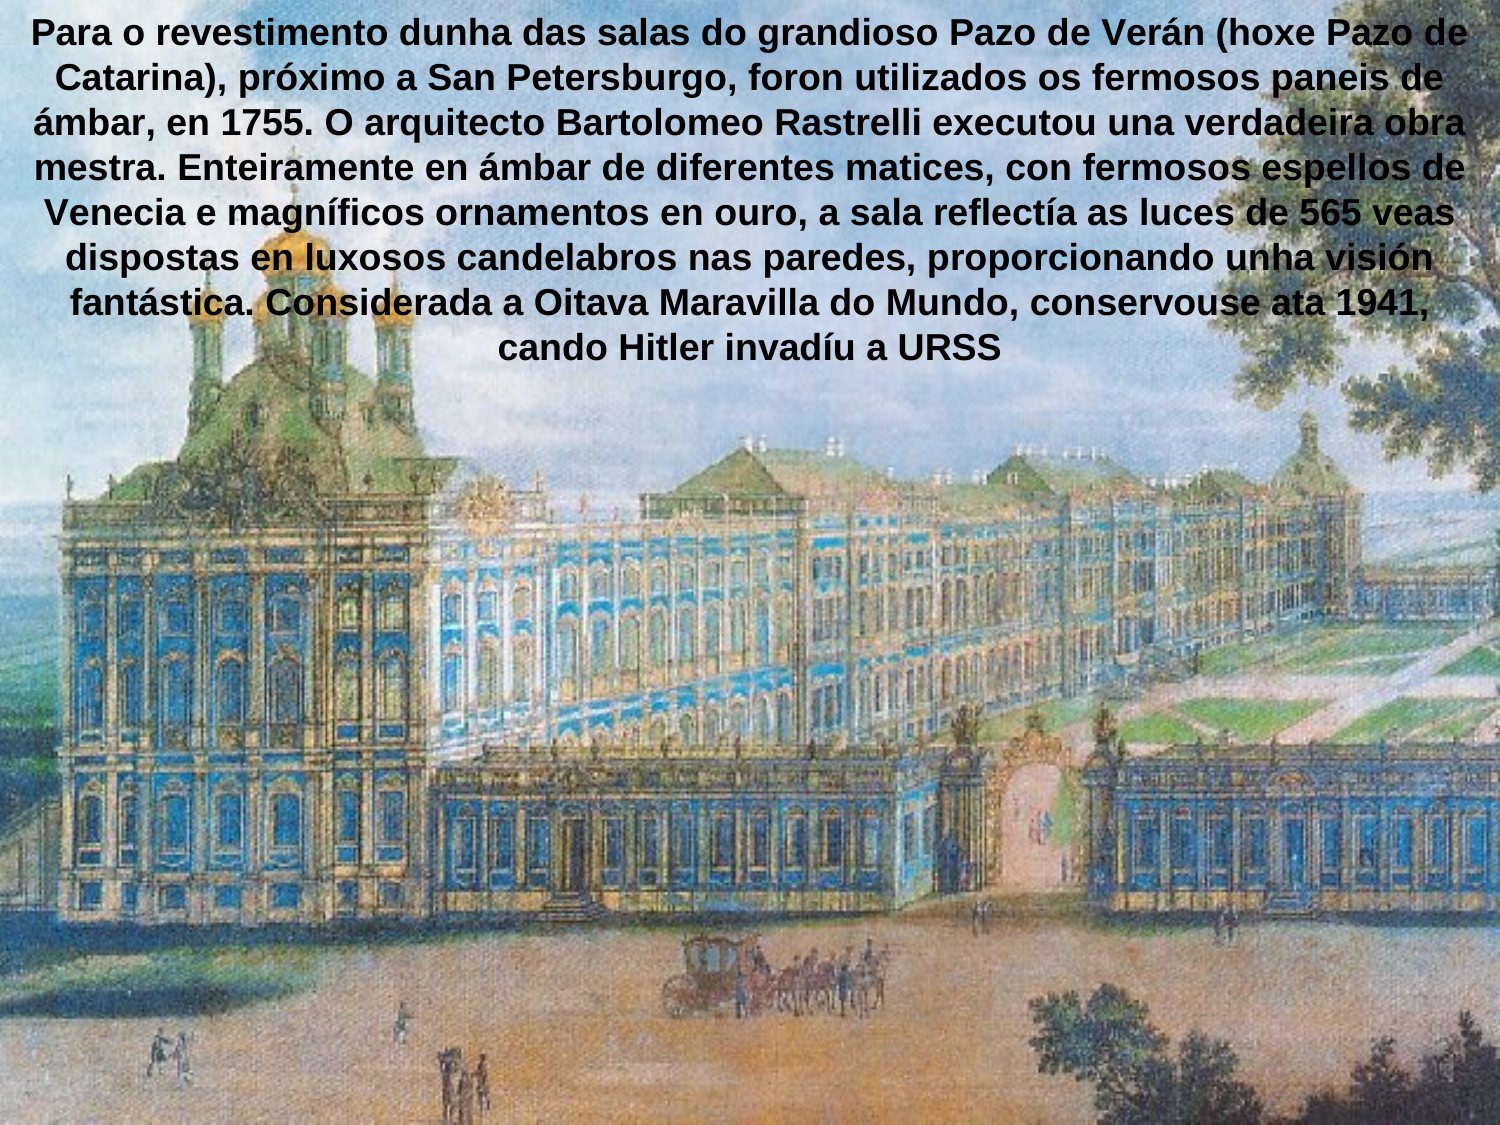

Para o revestimento dunha das salas do grandioso Pazo de Verán (hoxe Pazo de Catarina), próximo a San Petersburgo, foron utilizados os fermosos paneis de ámbar, en 1755. O arquitecto Bartolomeo Rastrelli executou una verdadeira obra mestra. Enteiramente en ámbar de diferentes matices, con fermosos espellos de Venecia e magníficos ornamentos en ouro, a sala reflectía as luces de 565 veas dispostas en luxosos candelabros nas paredes, proporcionando unha visión fantástica. Considerada a Oitava Maravilla do Mundo, conservouse ata 1941, cando Hitler invadíu a URSS